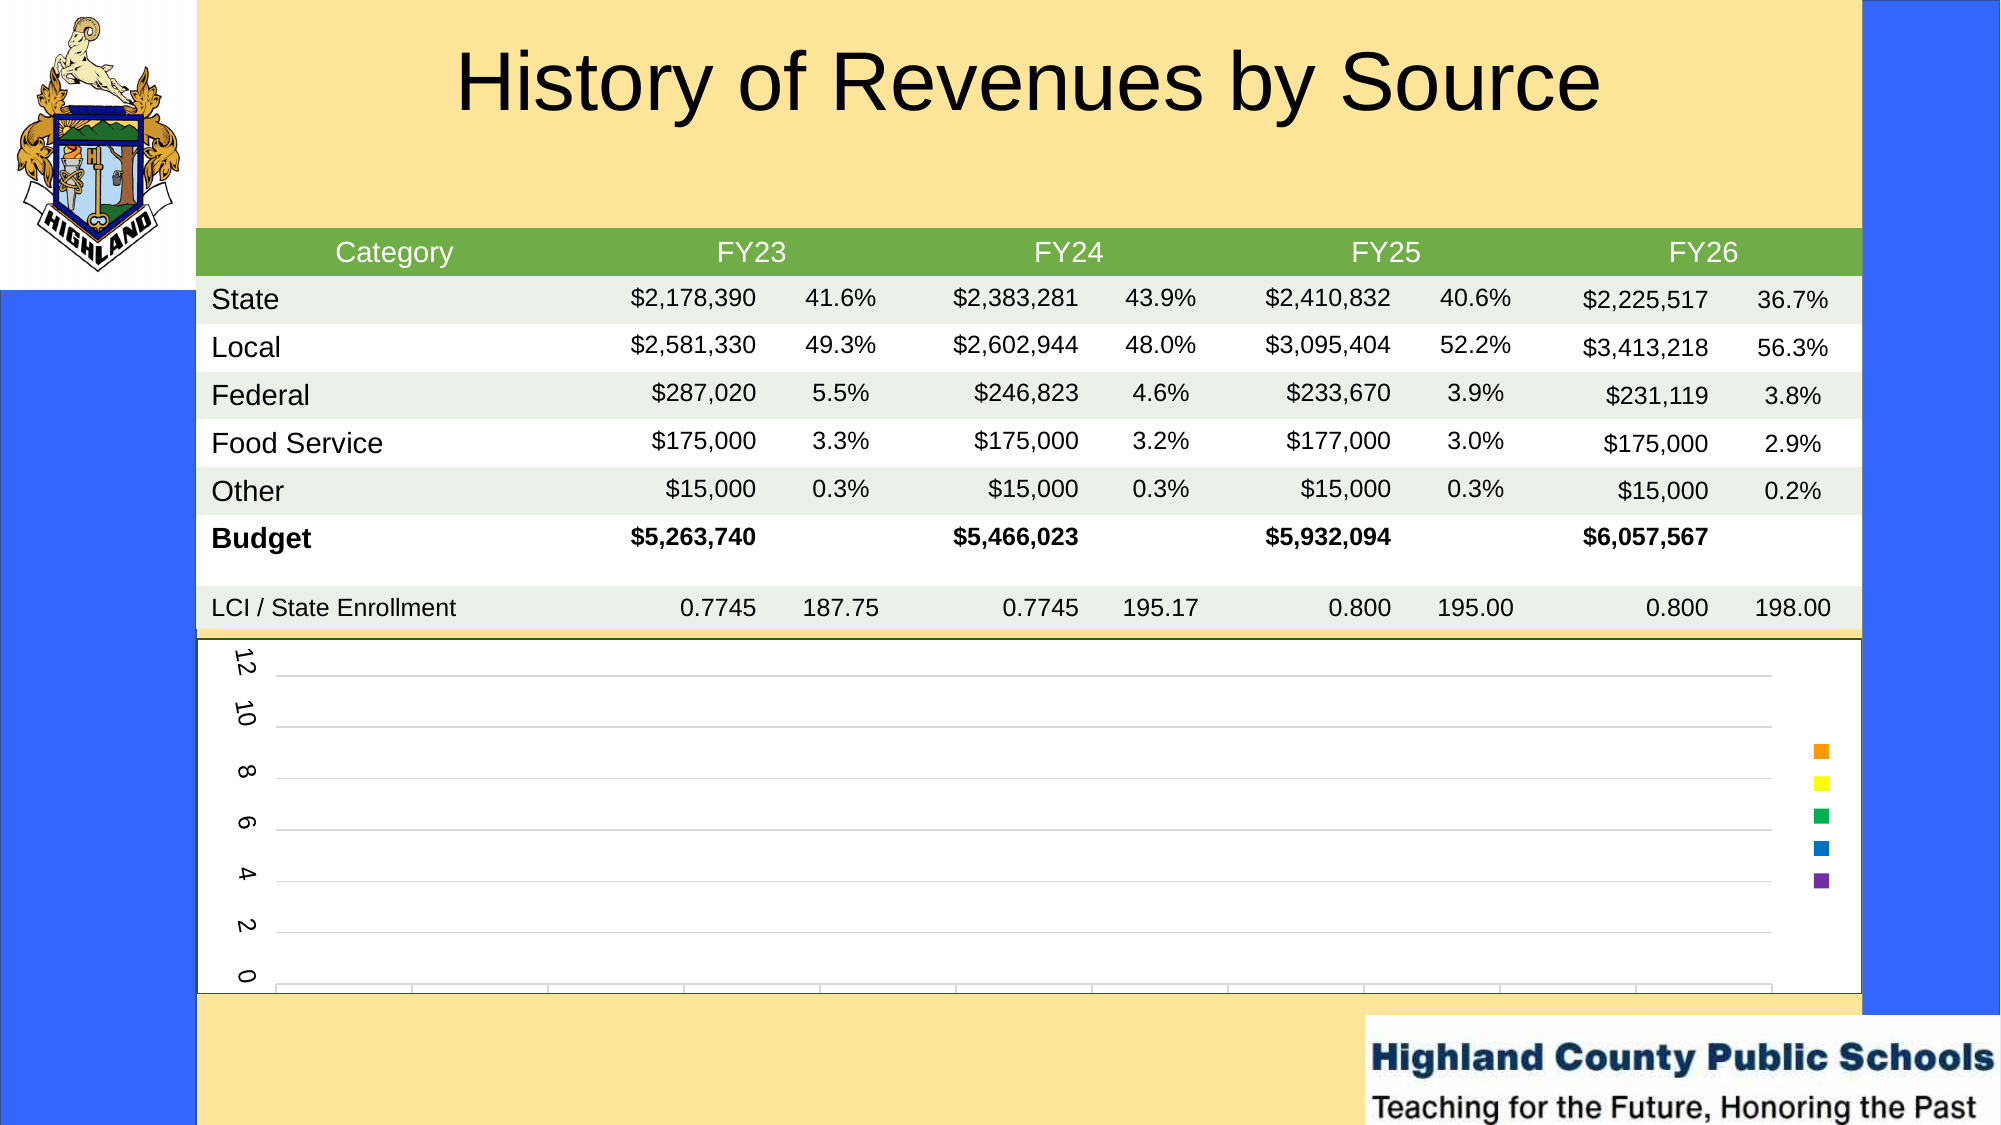

# History of Revenues by Source
| Category | FY23 | | FY24 | | FY25 | | FY26 | |
| --- | --- | --- | --- | --- | --- | --- | --- | --- |
| State | $2,178,390 | 41.6% | $2,383,281 | 43.9% | $2,410,832 | 40.6% | $2,225,517 | 36.7% |
| Local | $2,581,330 | 49.3% | $2,602,944 | 48.0% | $3,095,404 | 52.2% | $3,413,218 | 56.3% |
| Federal | $287,020 | 5.5% | $246,823 | 4.6% | $233,670 | 3.9% | $231,119 | 3.8% |
| Food Service | $175,000 | 3.3% | $175,000 | 3.2% | $177,000 | 3.0% | $175,000 | 2.9% |
| Other | $15,000 | 0.3% | $15,000 | 0.3% | $15,000 | 0.3% | $15,000 | 0.2% |
| Budget | $5,263,740 | | $5,466,023 | | $5,932,094 | | $6,057,567 | |
| LCI / State Enrollment | 0.7745 | 187.75 | 0.7745 | 195.17 | 0.800 | 195.00 | 0.800 | 198.00 |
### Chart
| Category | | | | | |
|---|---|---|---|---|---|